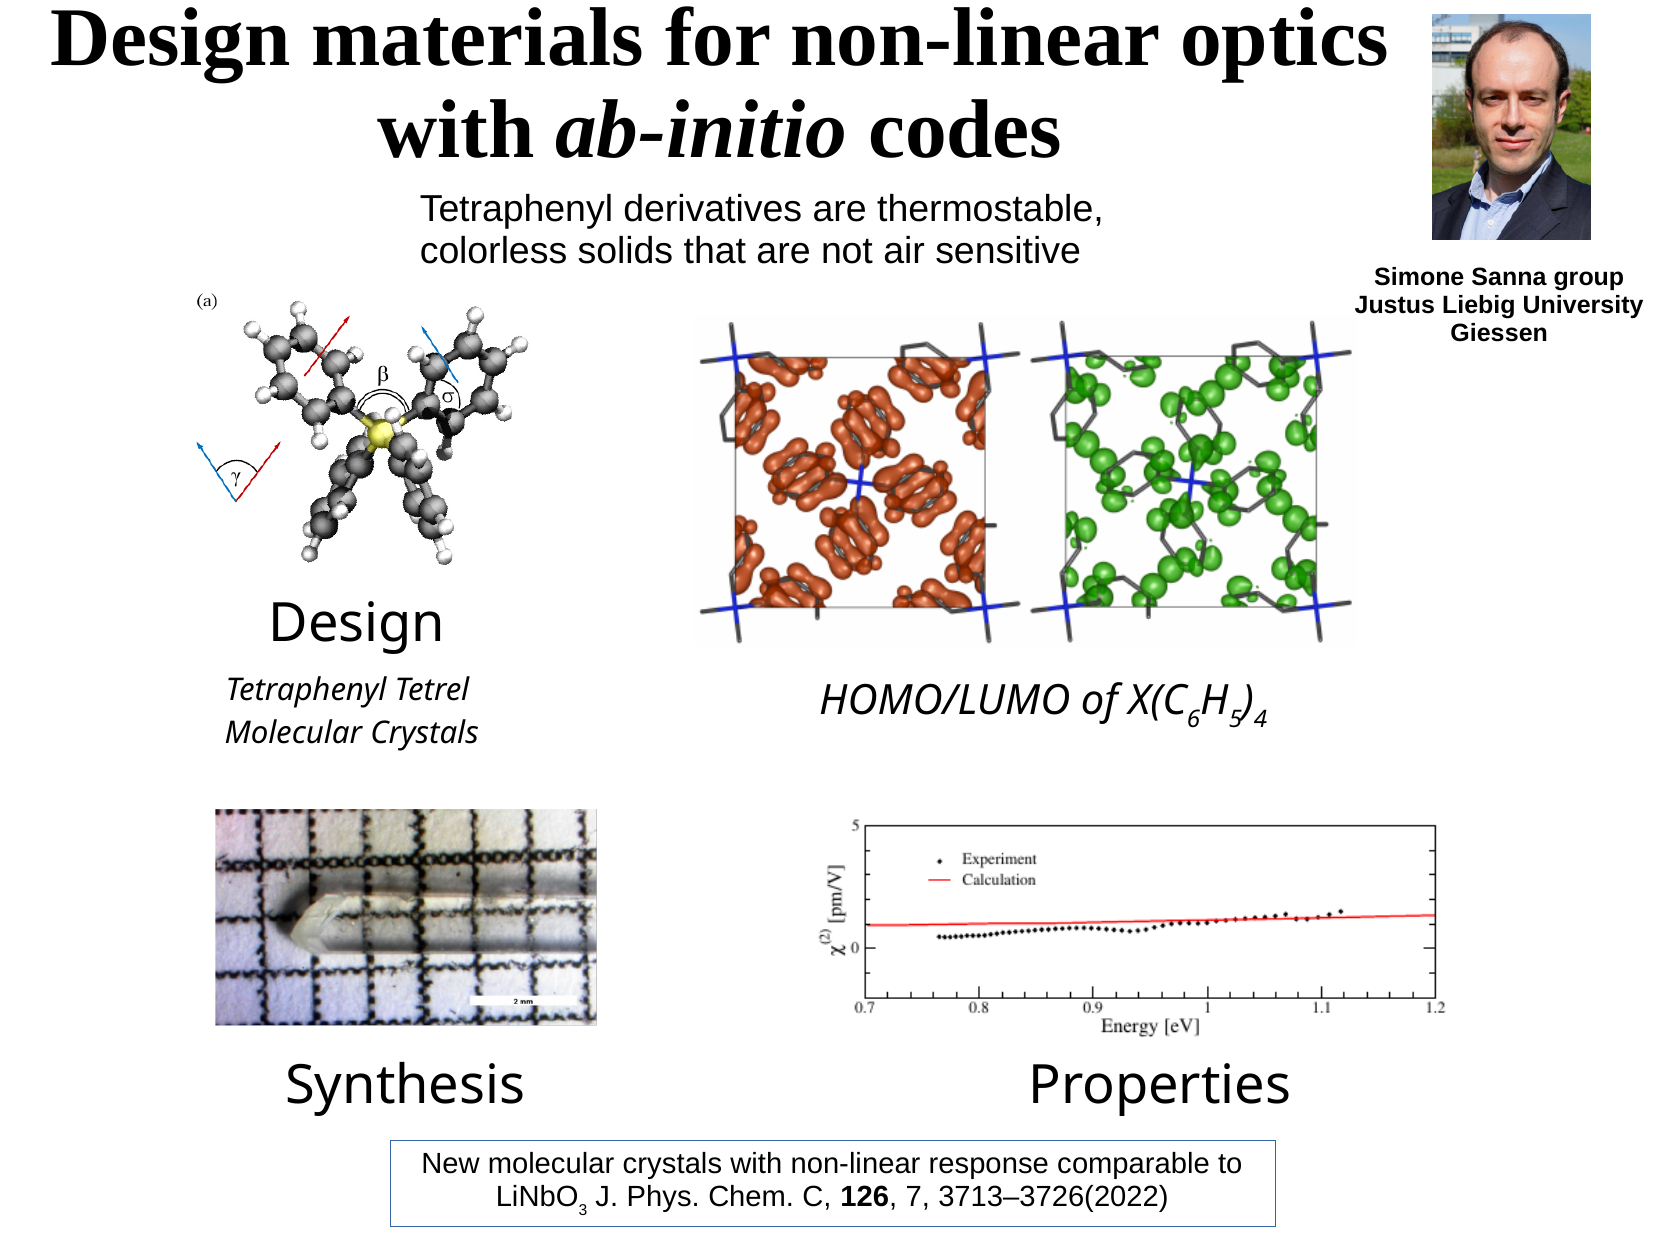

# Design materials for non-linear optics with ab-initio codes
Tetraphenyl derivatives are thermostable, colorless solids that are not air sensitive
Simone Sanna group
Justus Liebig University Giessen
Design
Tetraphenyl Tetrel
Molecular Crystals
HOMO/LUMO of X(C6H5)4
Synthesis
Properties
New molecular crystals with non-linear response comparable to LiNbO3 J. Phys. Chem. C, 126, 7, 3713–3726(2022)